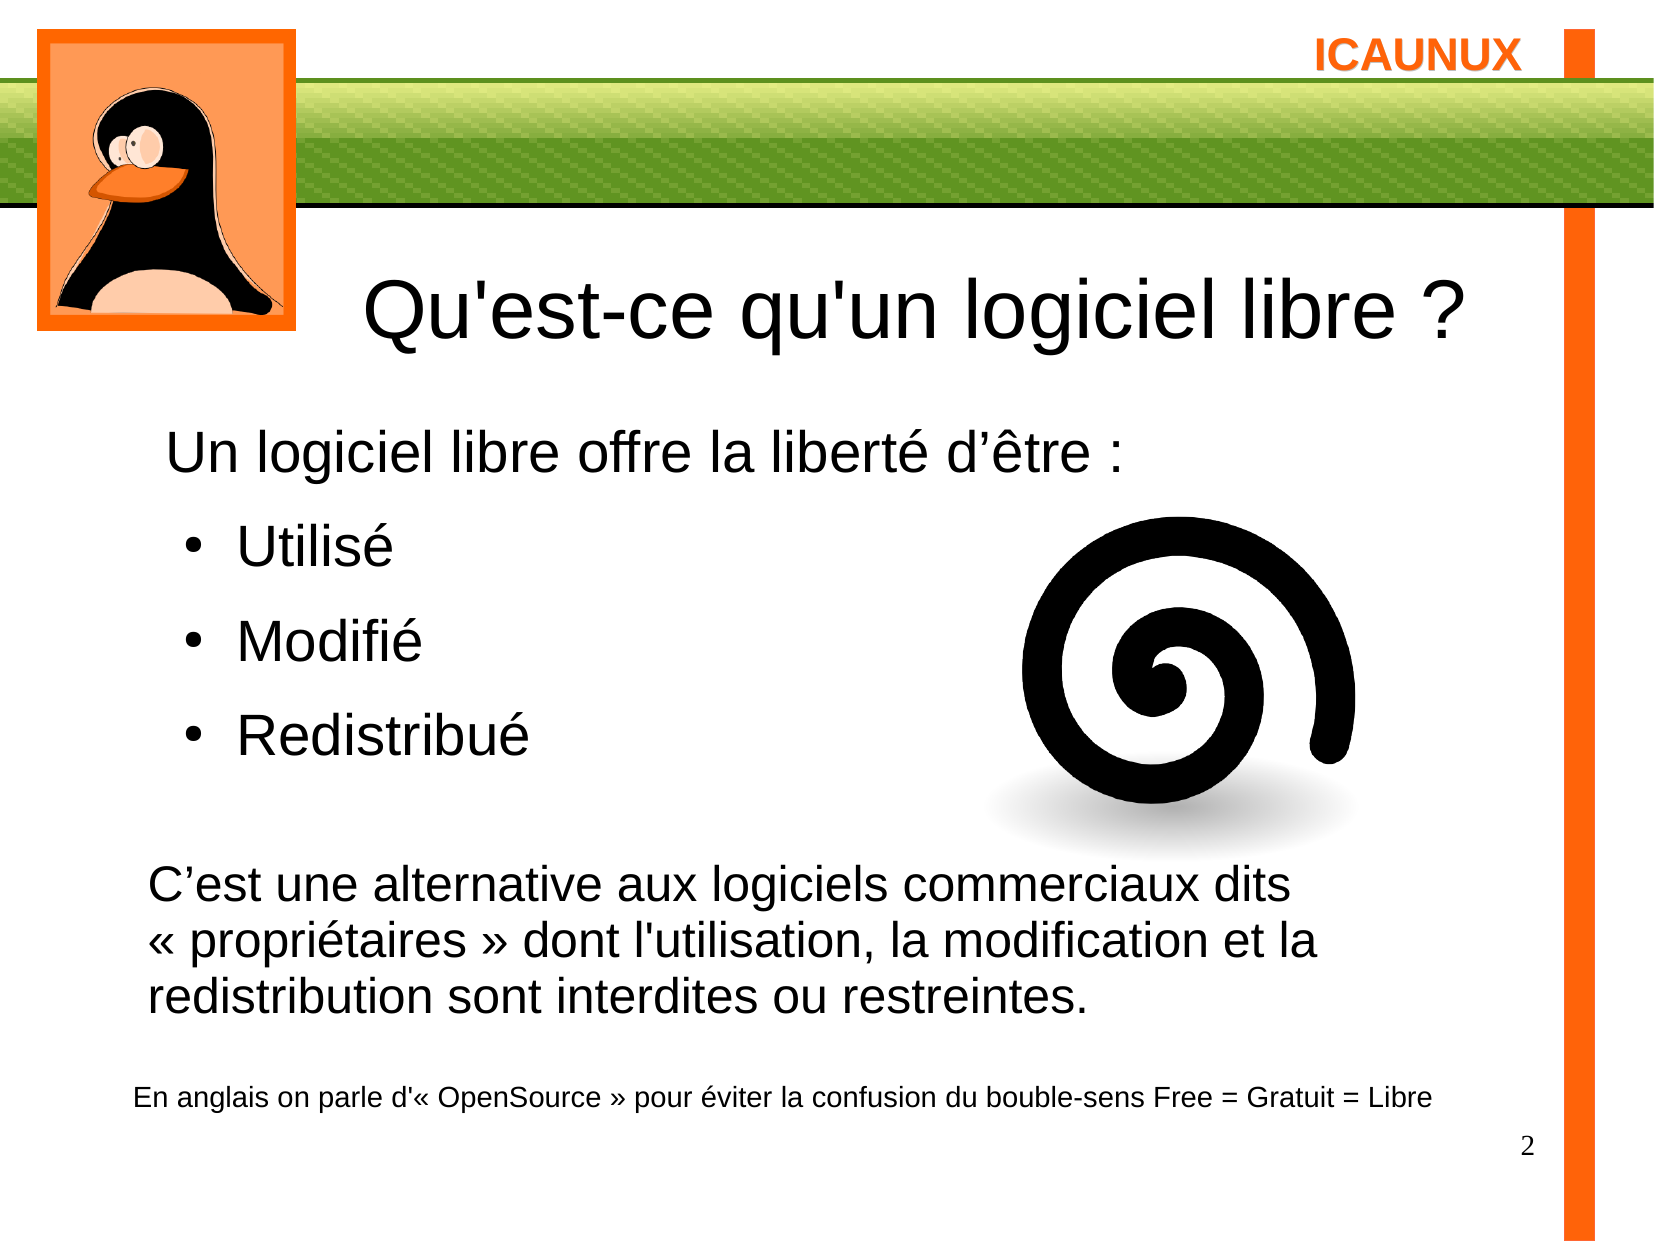

# Qu'est-ce qu'un logiciel libre ?
Un logiciel libre offre la liberté d’être :
Utilisé
Modifié
Redistribué
C’est une alternative aux logiciels commerciaux dits « propriétaires » dont l'utilisation, la modification et la redistribution sont interdites ou restreintes.
En anglais on parle d'« OpenSource » pour éviter la confusion du bouble-sens Free = Gratuit = Libre
2